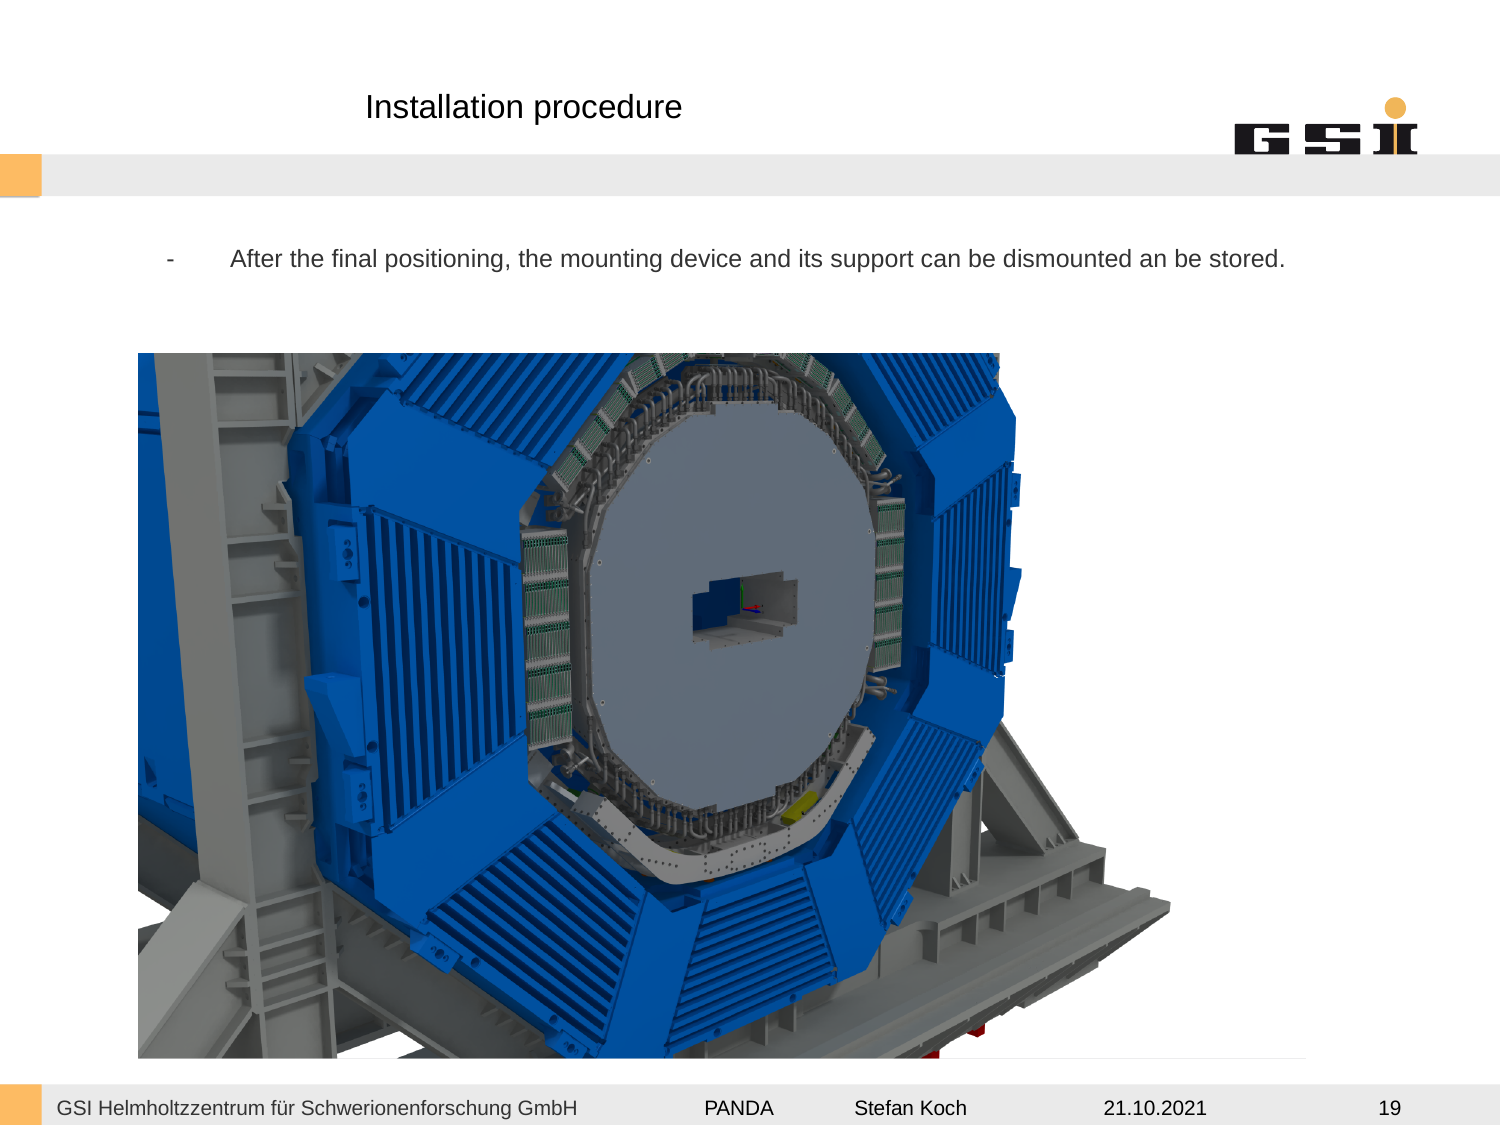

Installation procedure
 - 	After the final positioning, the mounting device and its support can be dismounted an be stored.